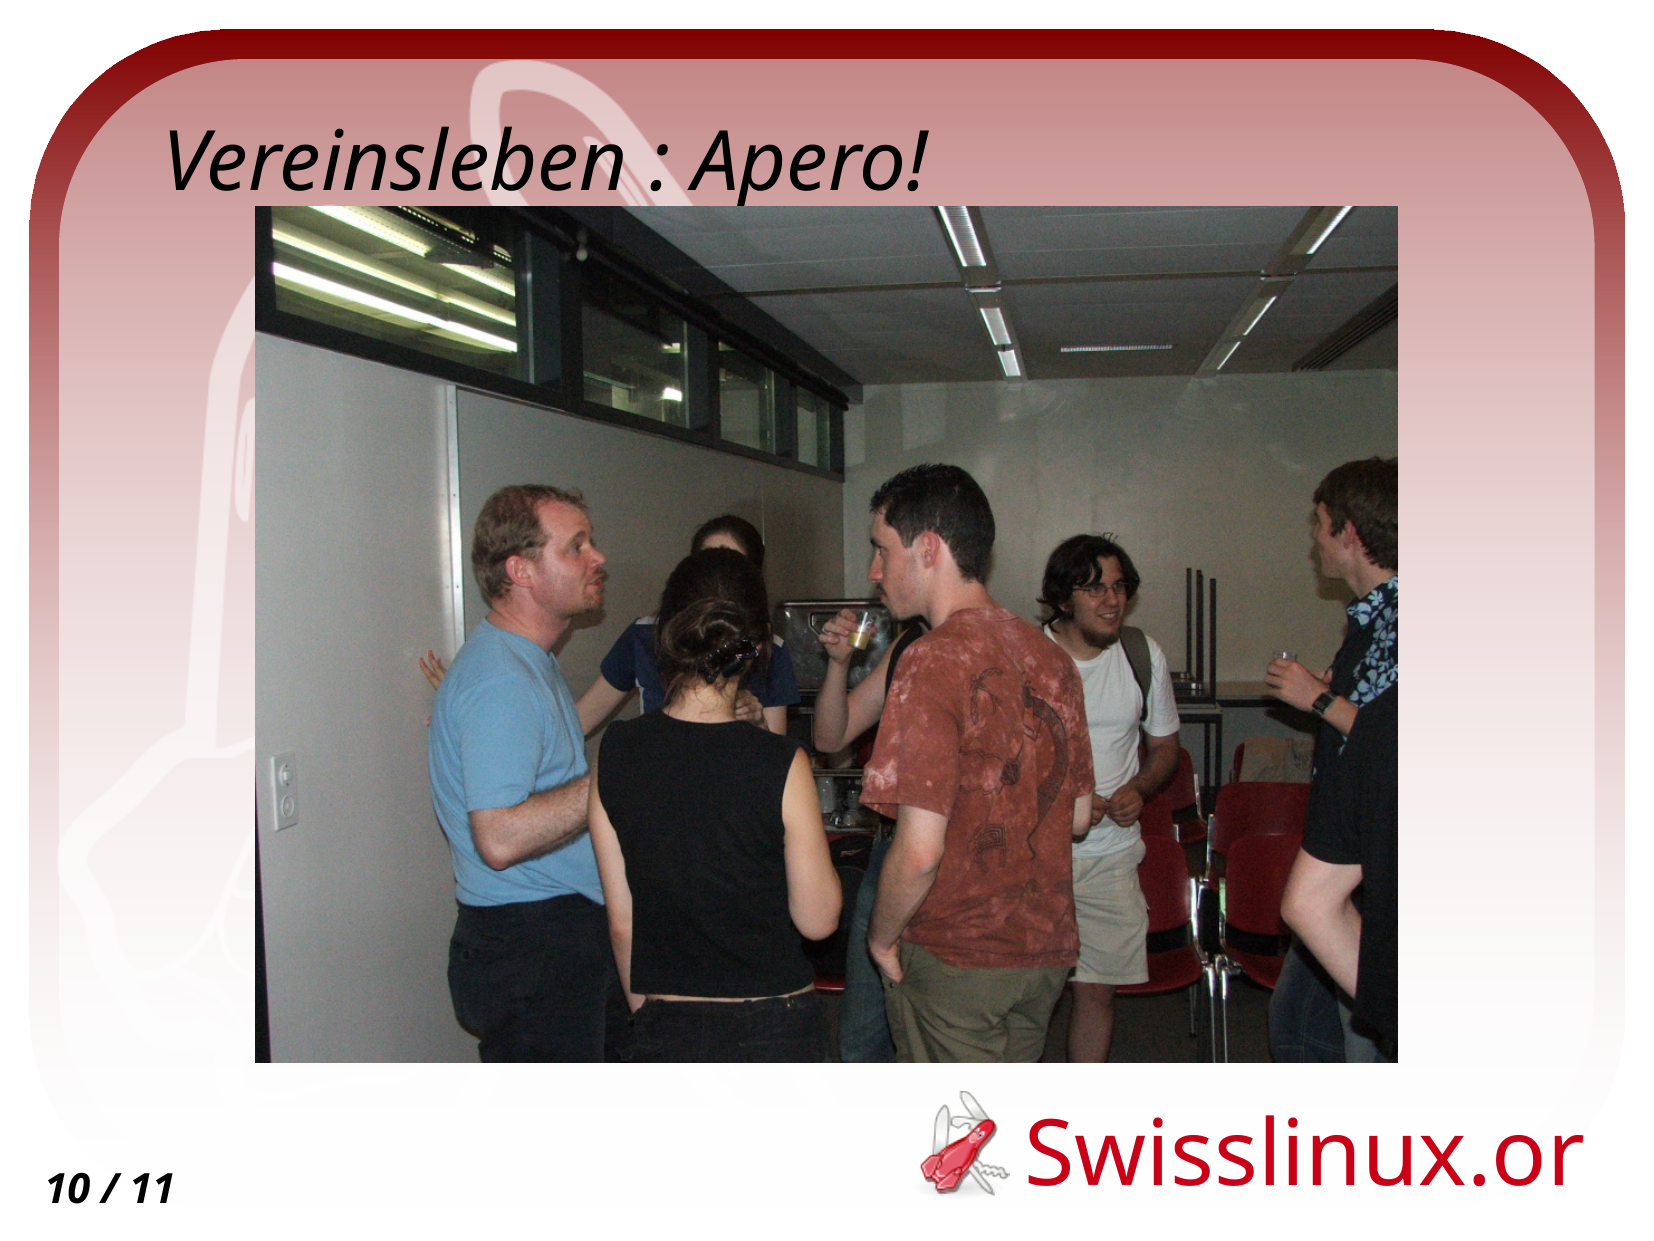

Vereinsleben : Apero!
Swisslinux.org
10 / 11